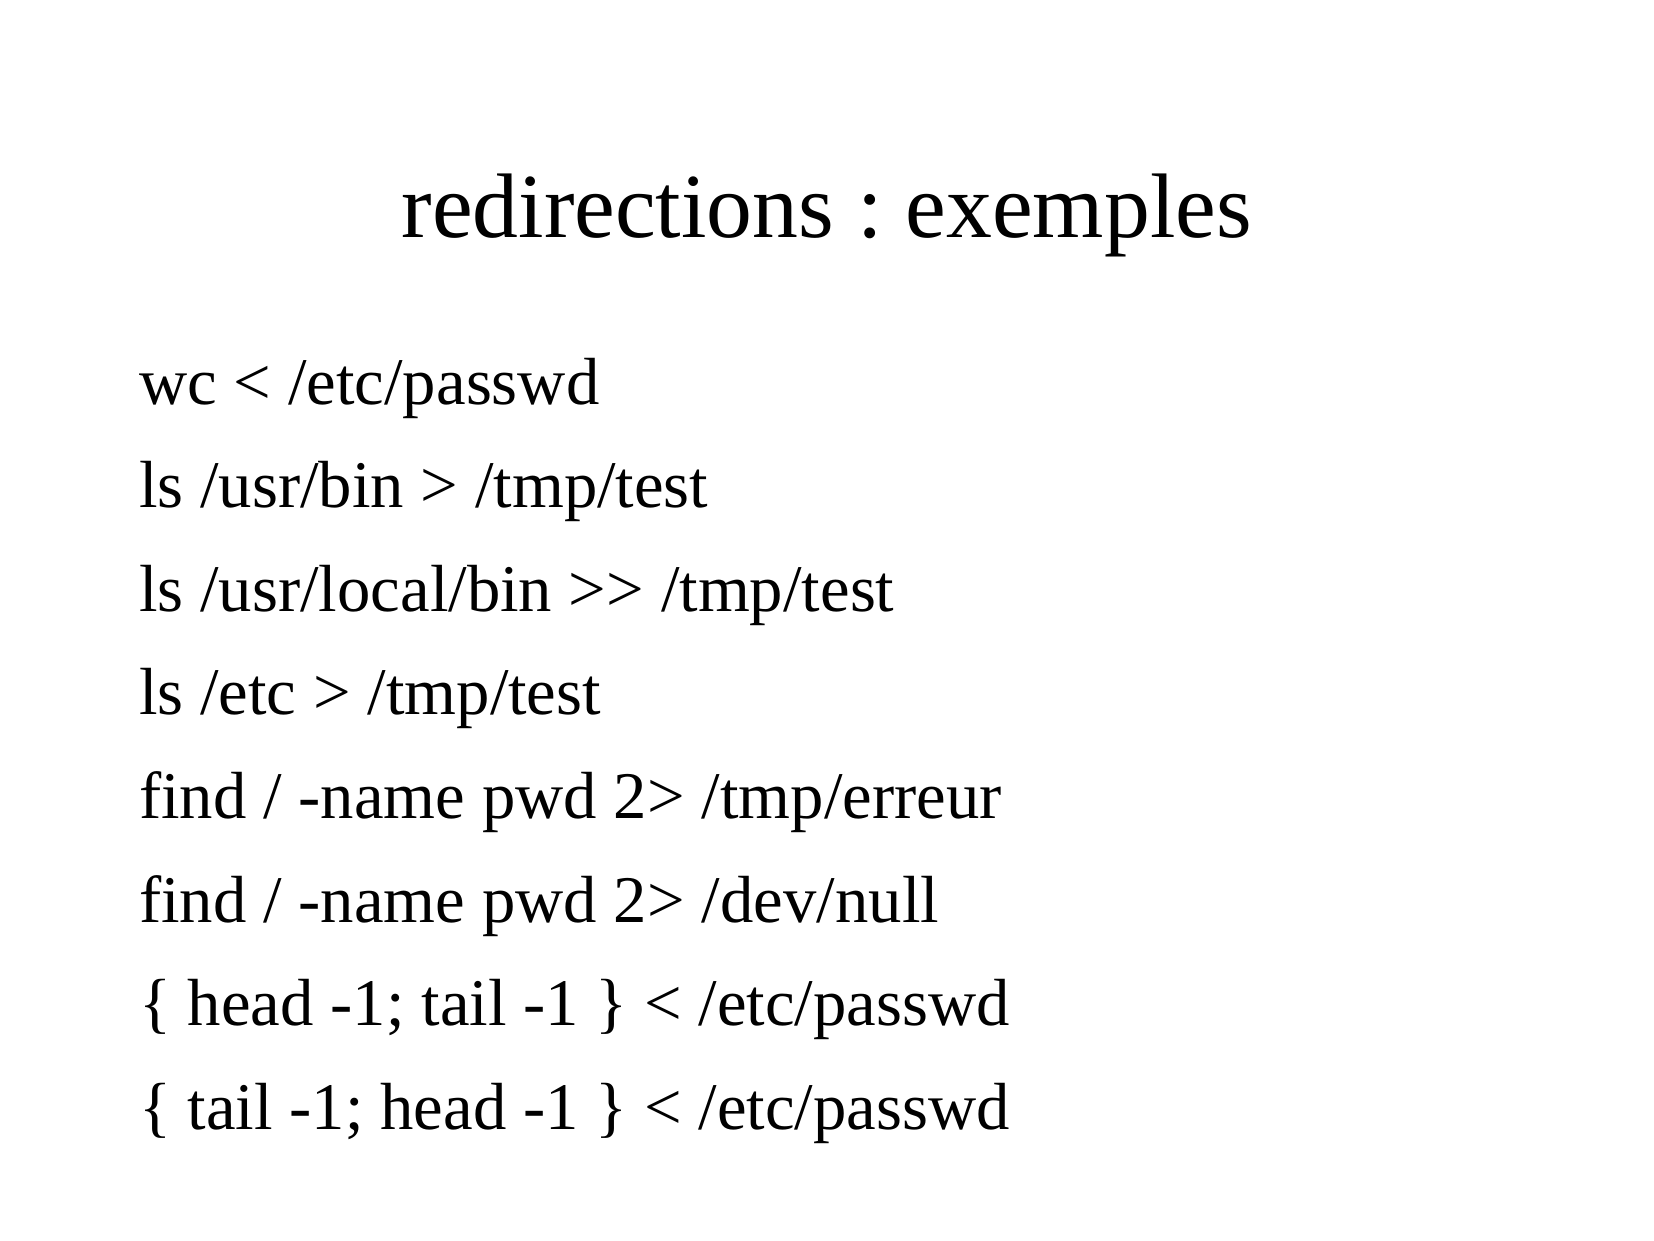

# redirections : exemples
wc < /etc/passwd
ls /usr/bin > /tmp/test
ls /usr/local/bin >> /tmp/test
ls /etc > /tmp/test
find / -name pwd 2> /tmp/erreur
find / -name pwd 2> /dev/null
{ head -1; tail -1 } < /etc/passwd
{ tail -1; head -1 } < /etc/passwd